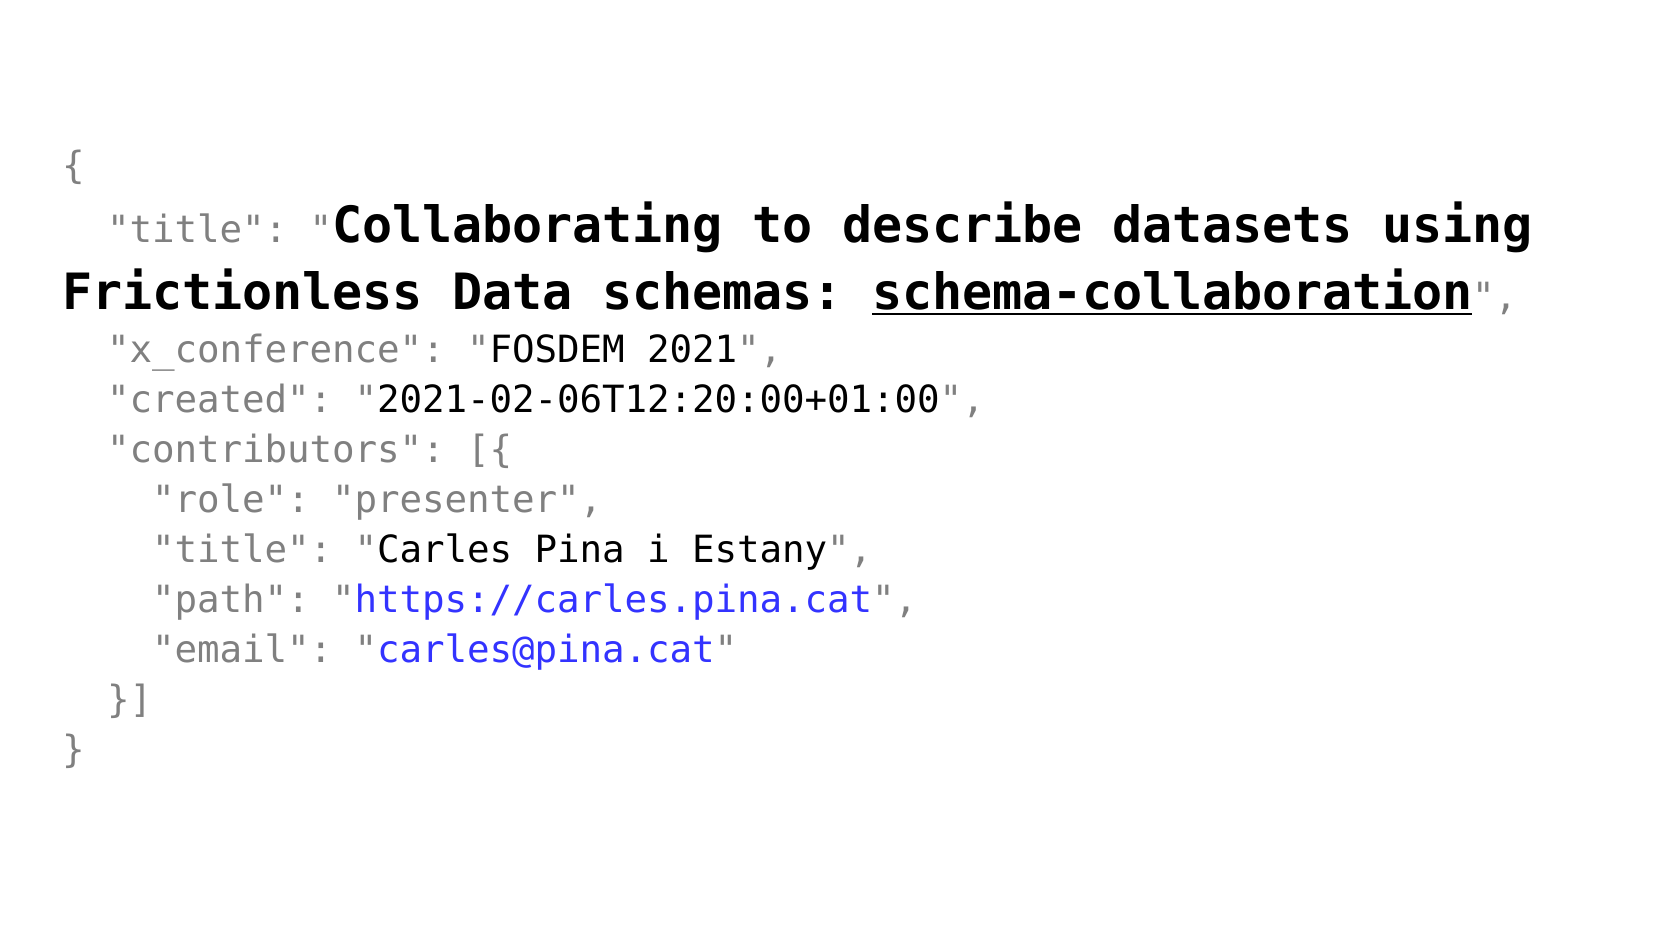

{
 "title": "Collaborating to describe datasets using Frictionless Data schemas: schema-collaboration",
 "x_conference": "FOSDEM 2021",
 "created": "2021-02-06T12:20:00+01:00",
 "contributors": [{
 "role": "presenter",
 "title": "Carles Pina i Estany",
 "path": "https://carles.pina.cat",
 "email": "carles@pina.cat"
 }]
}